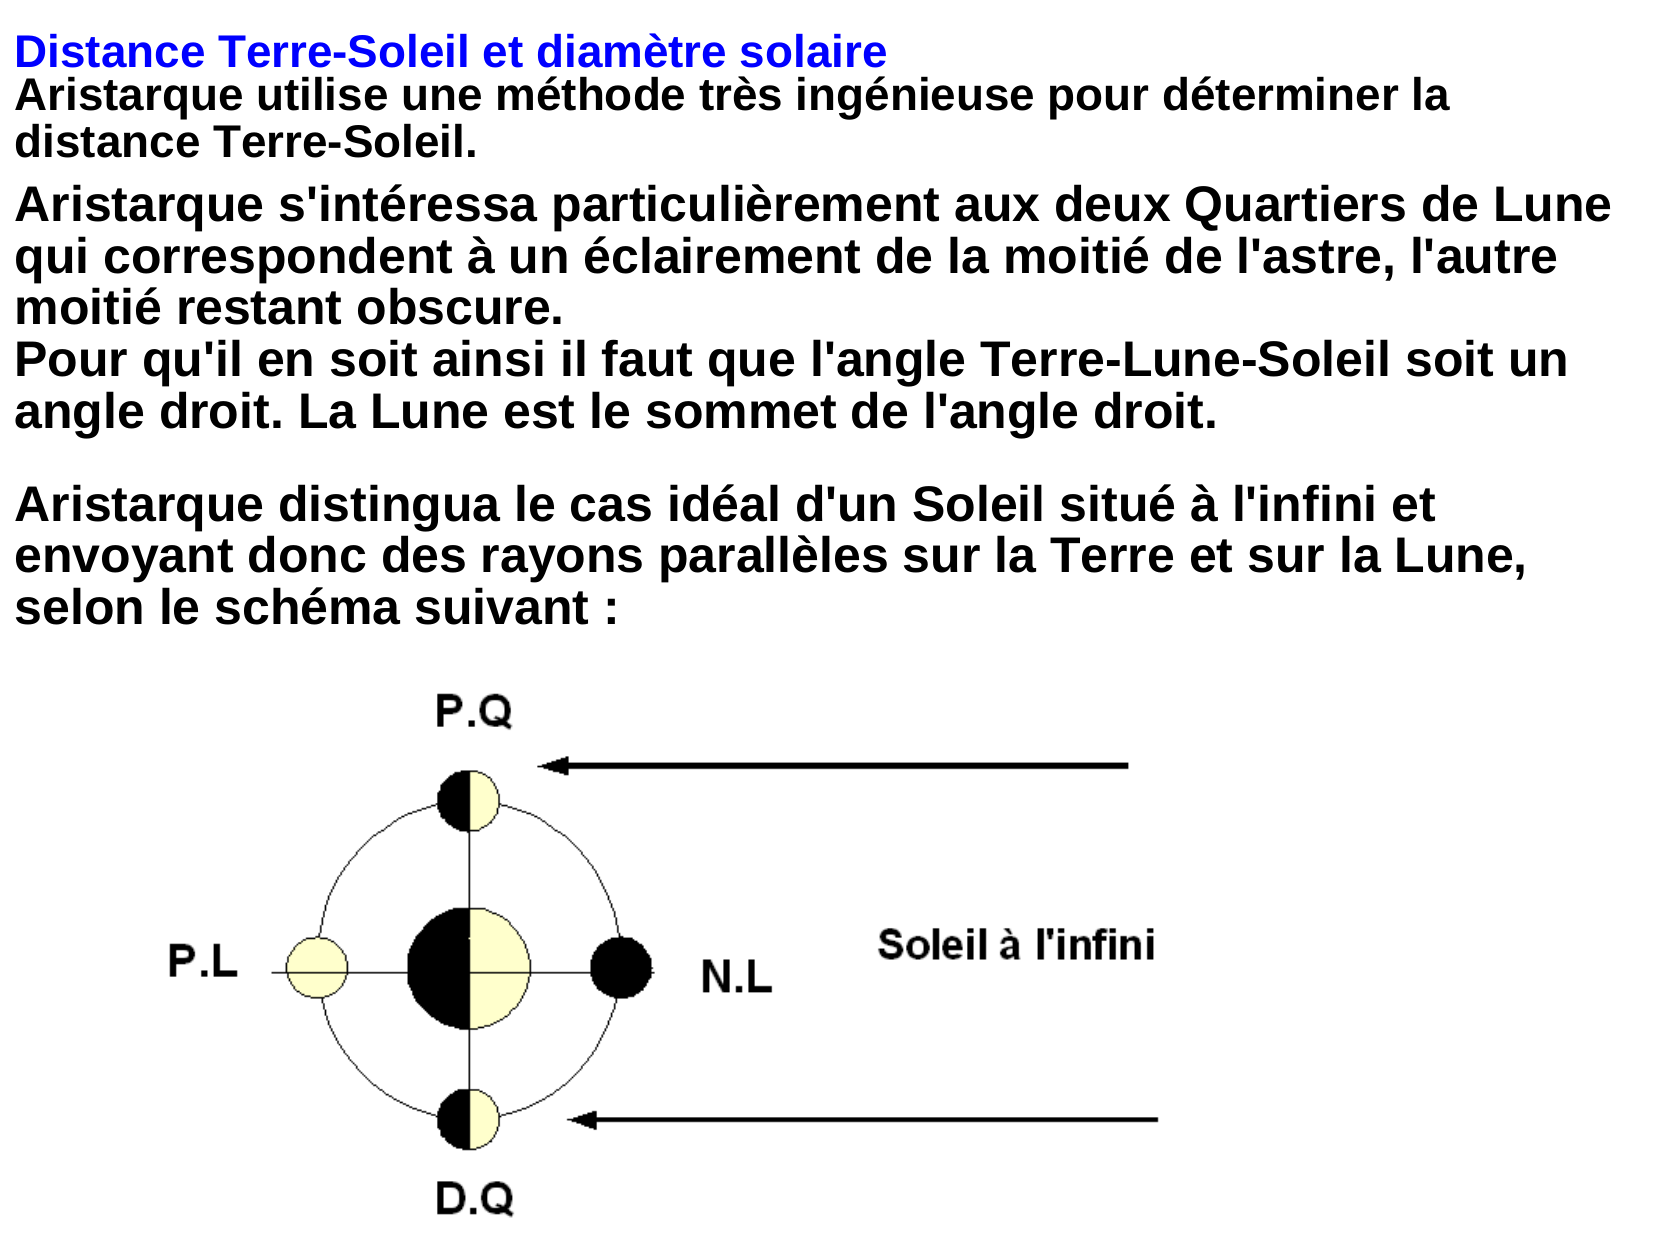

Distance Terre-Soleil et diamètre solaire
Aristarque utilise une méthode très ingénieuse pour déterminer la distance Terre-Soleil.
Aristarque s'intéressa particulièrement aux deux Quartiers de Lune qui correspondent à un éclairement de la moitié de l'astre, l'autre moitié restant obscure.
Pour qu'il en soit ainsi il faut que l'angle Terre-Lune-Soleil soit un angle droit. La Lune est le sommet de l'angle droit.
Aristarque distingua le cas idéal d'un Soleil situé à l'infini et envoyant donc des rayons parallèles sur la Terre et sur la Lune, selon le schéma suivant :